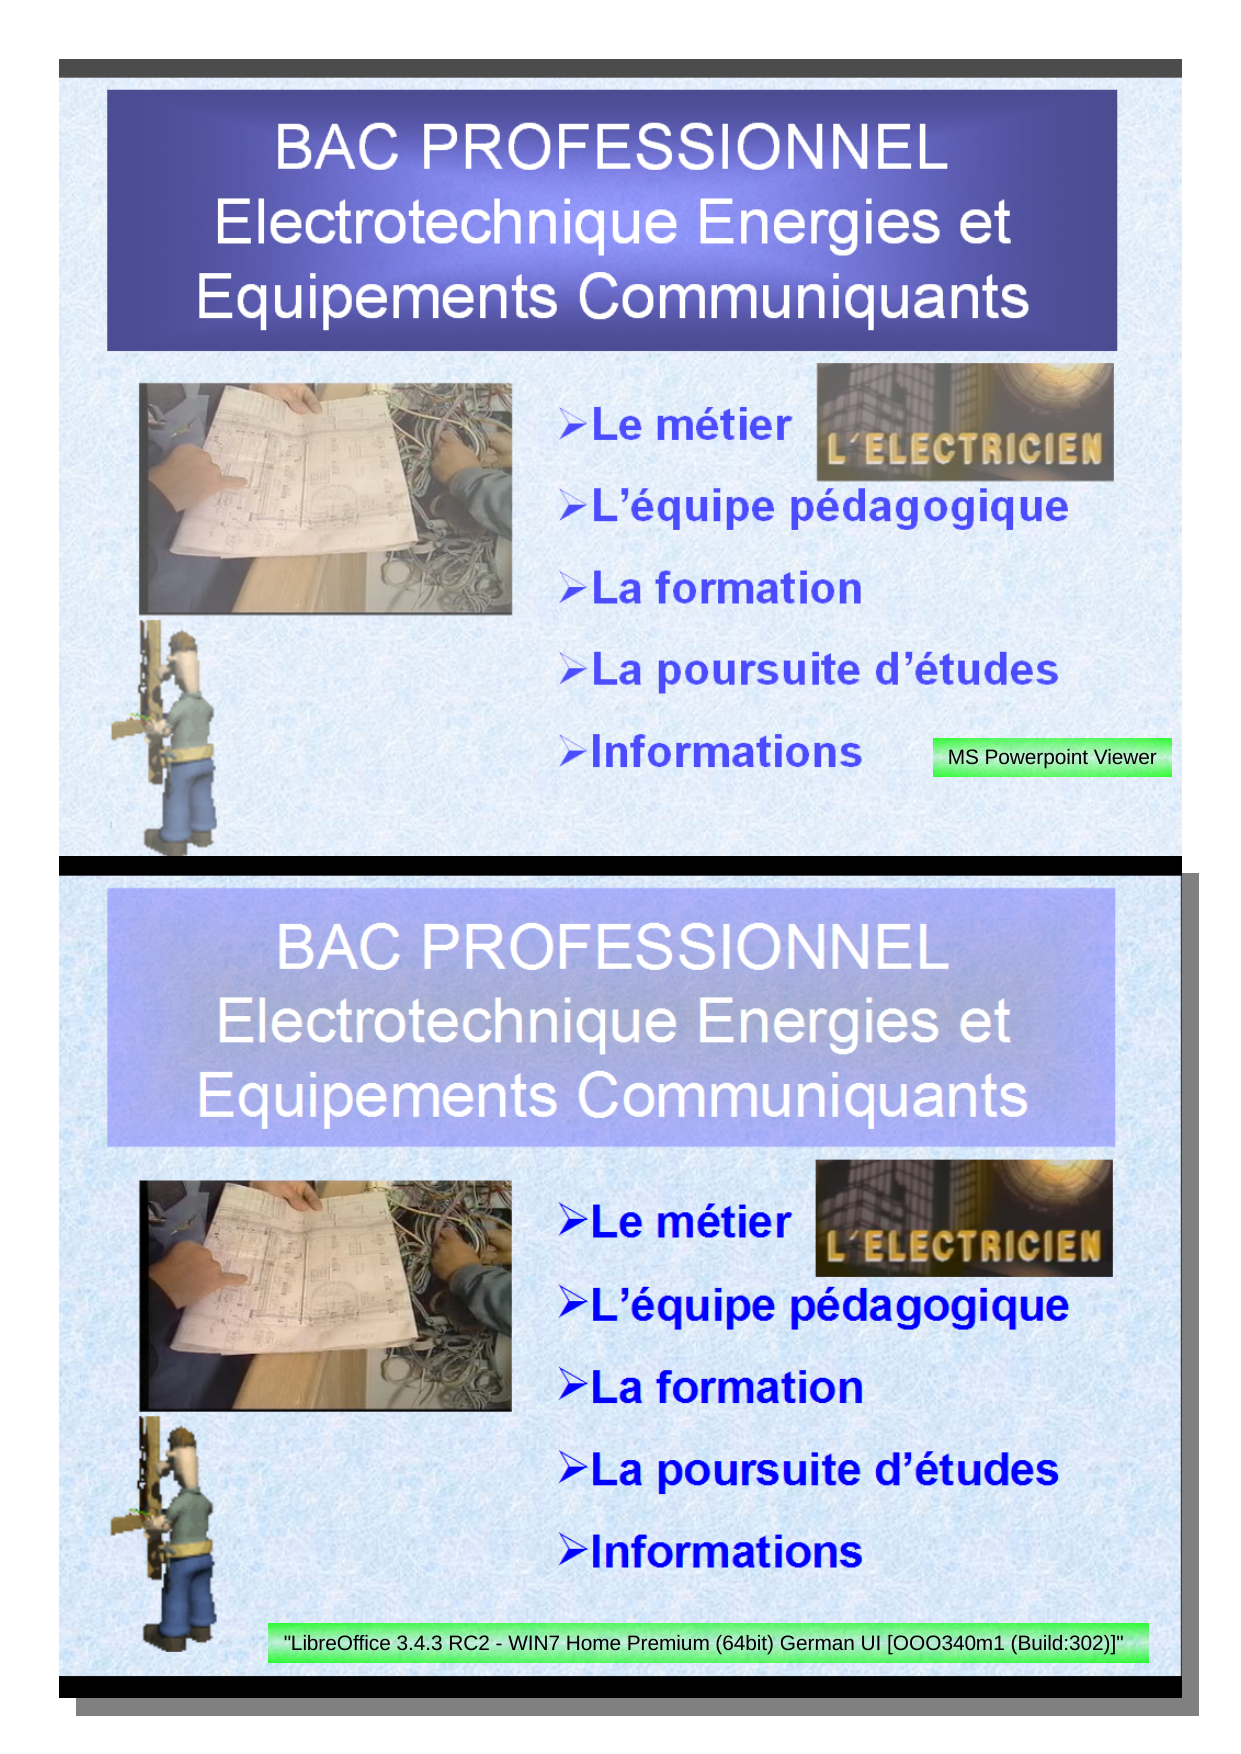

MS Powerpoint Viewer
"LibreOffice 3.4.3 RC2 - WIN7 Home Premium (64bit) German UI [OOO340m1 (Build:302)]"